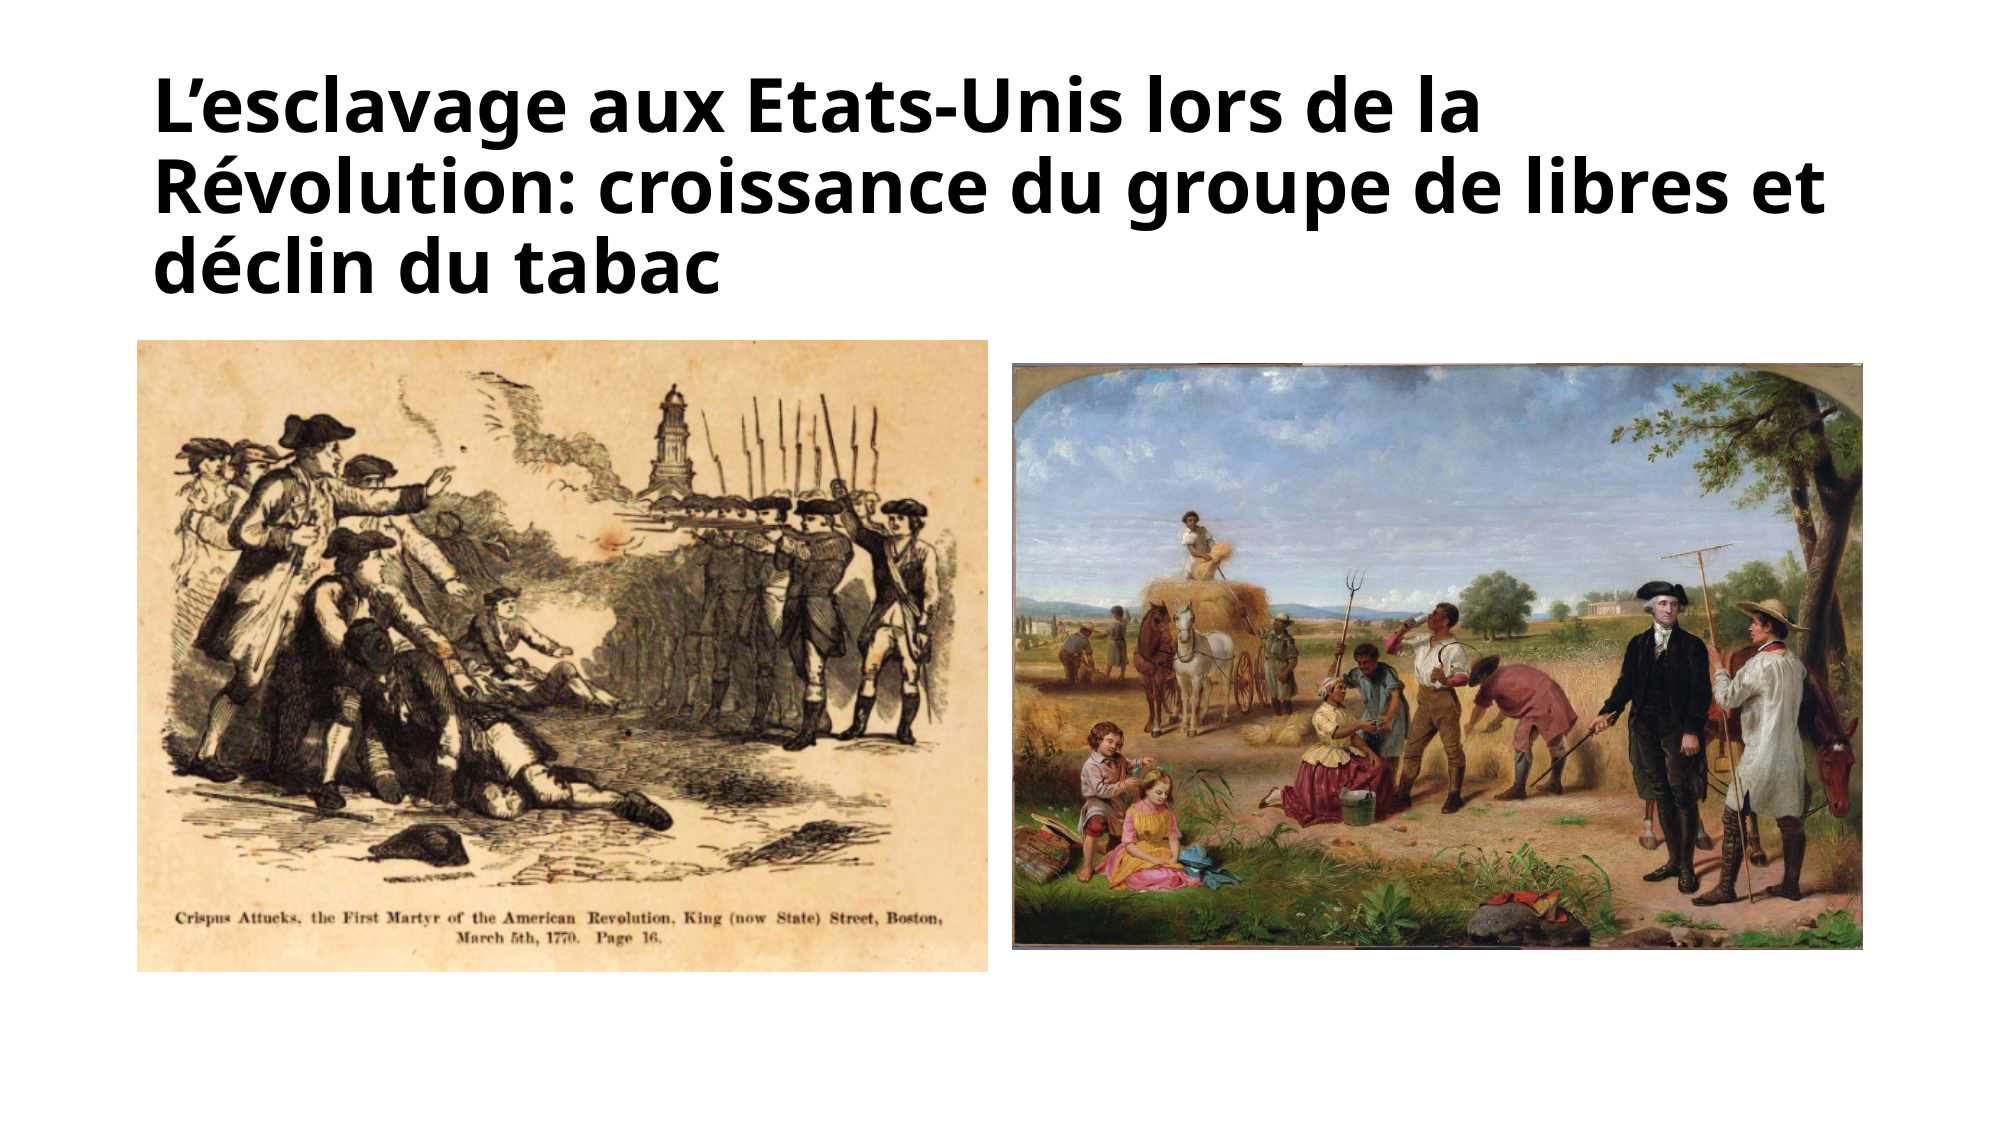

# L’esclavage aux Etats-Unis lors de la Révolution: croissance du groupe de libres et déclin du tabac